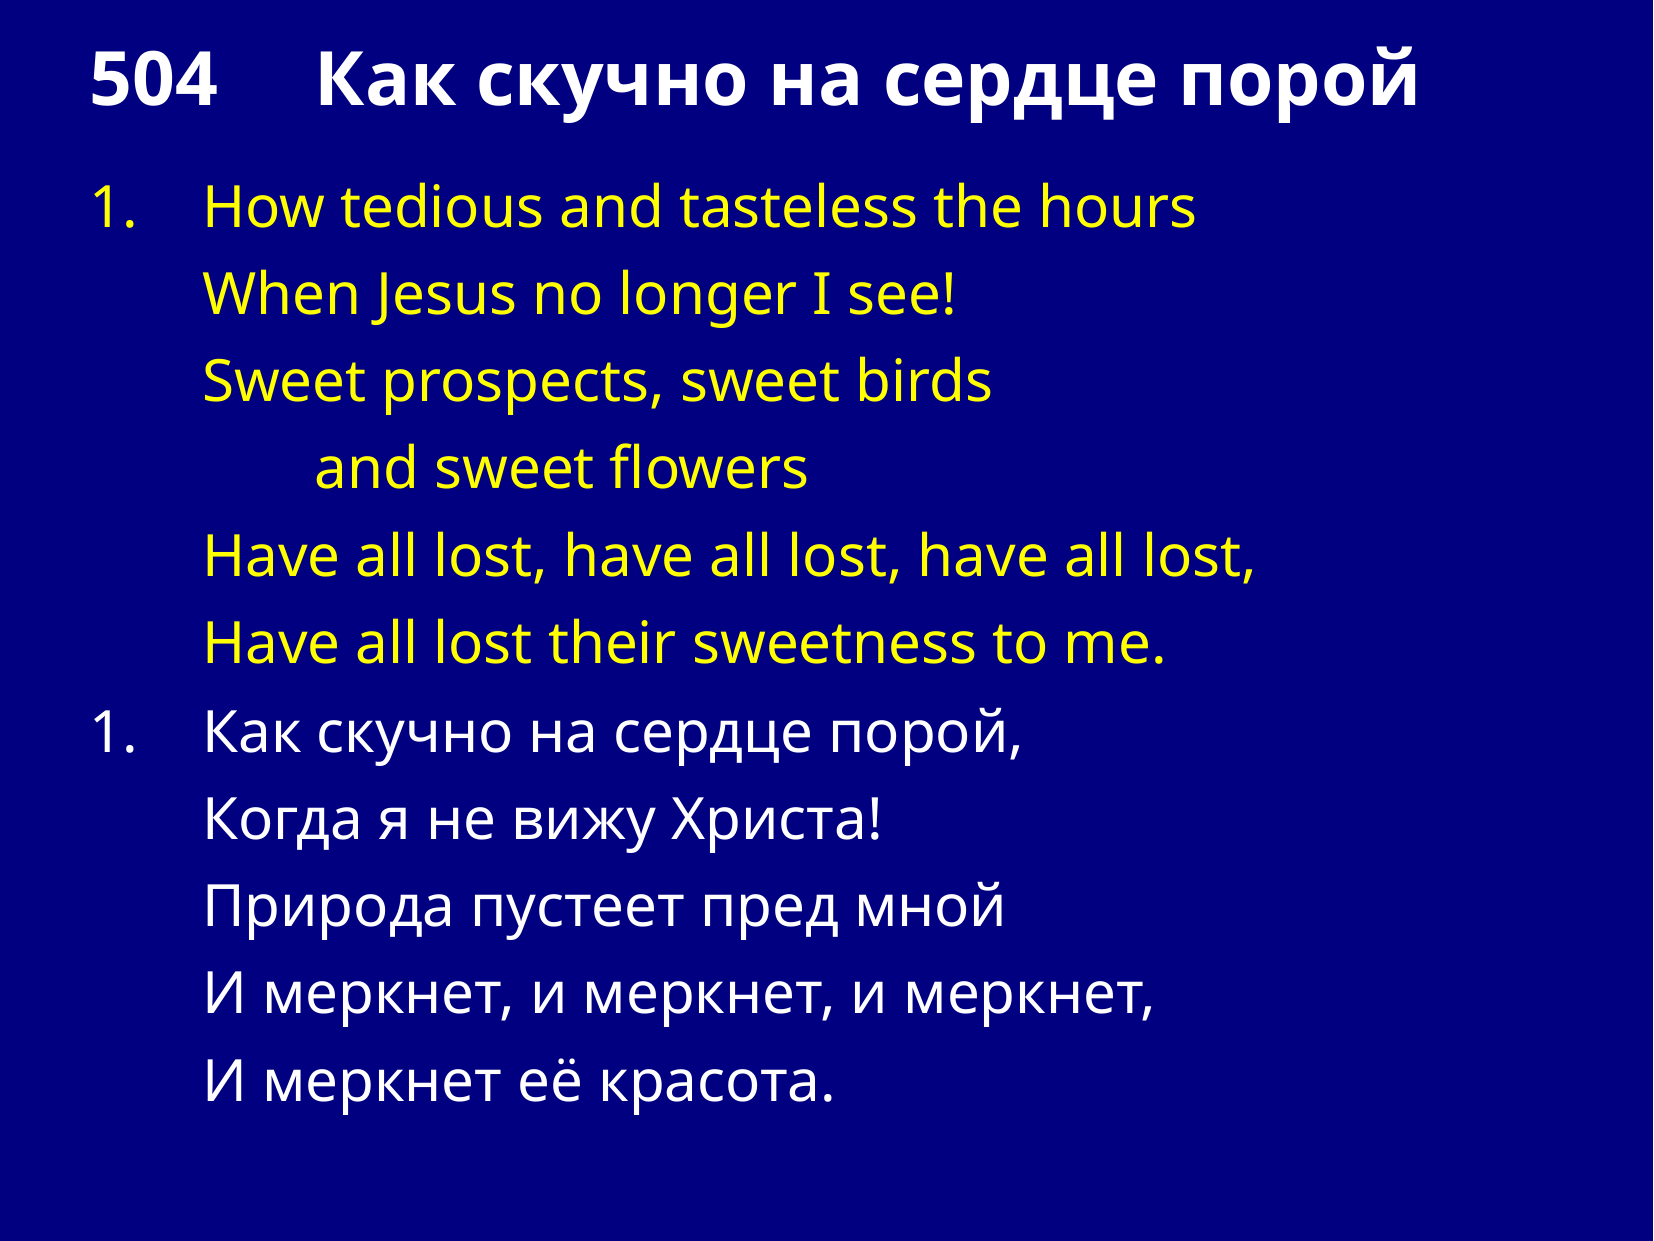

504	Как скучно на сердце порой
1.	How tedious and tasteless the hours
	When Jesus no longer I see!
	Sweet prospects, sweet birds
		and sweet flowers
	Have all lost, have all lost, have all lost,
	Have all lost their sweetness to me.
1.	Как скучно на сердце порой,
	Когда я не вижу Христа!
	Природа пустеет пред мной
	И меркнет, и меркнет, и меркнет,
	И меркнет её красота.